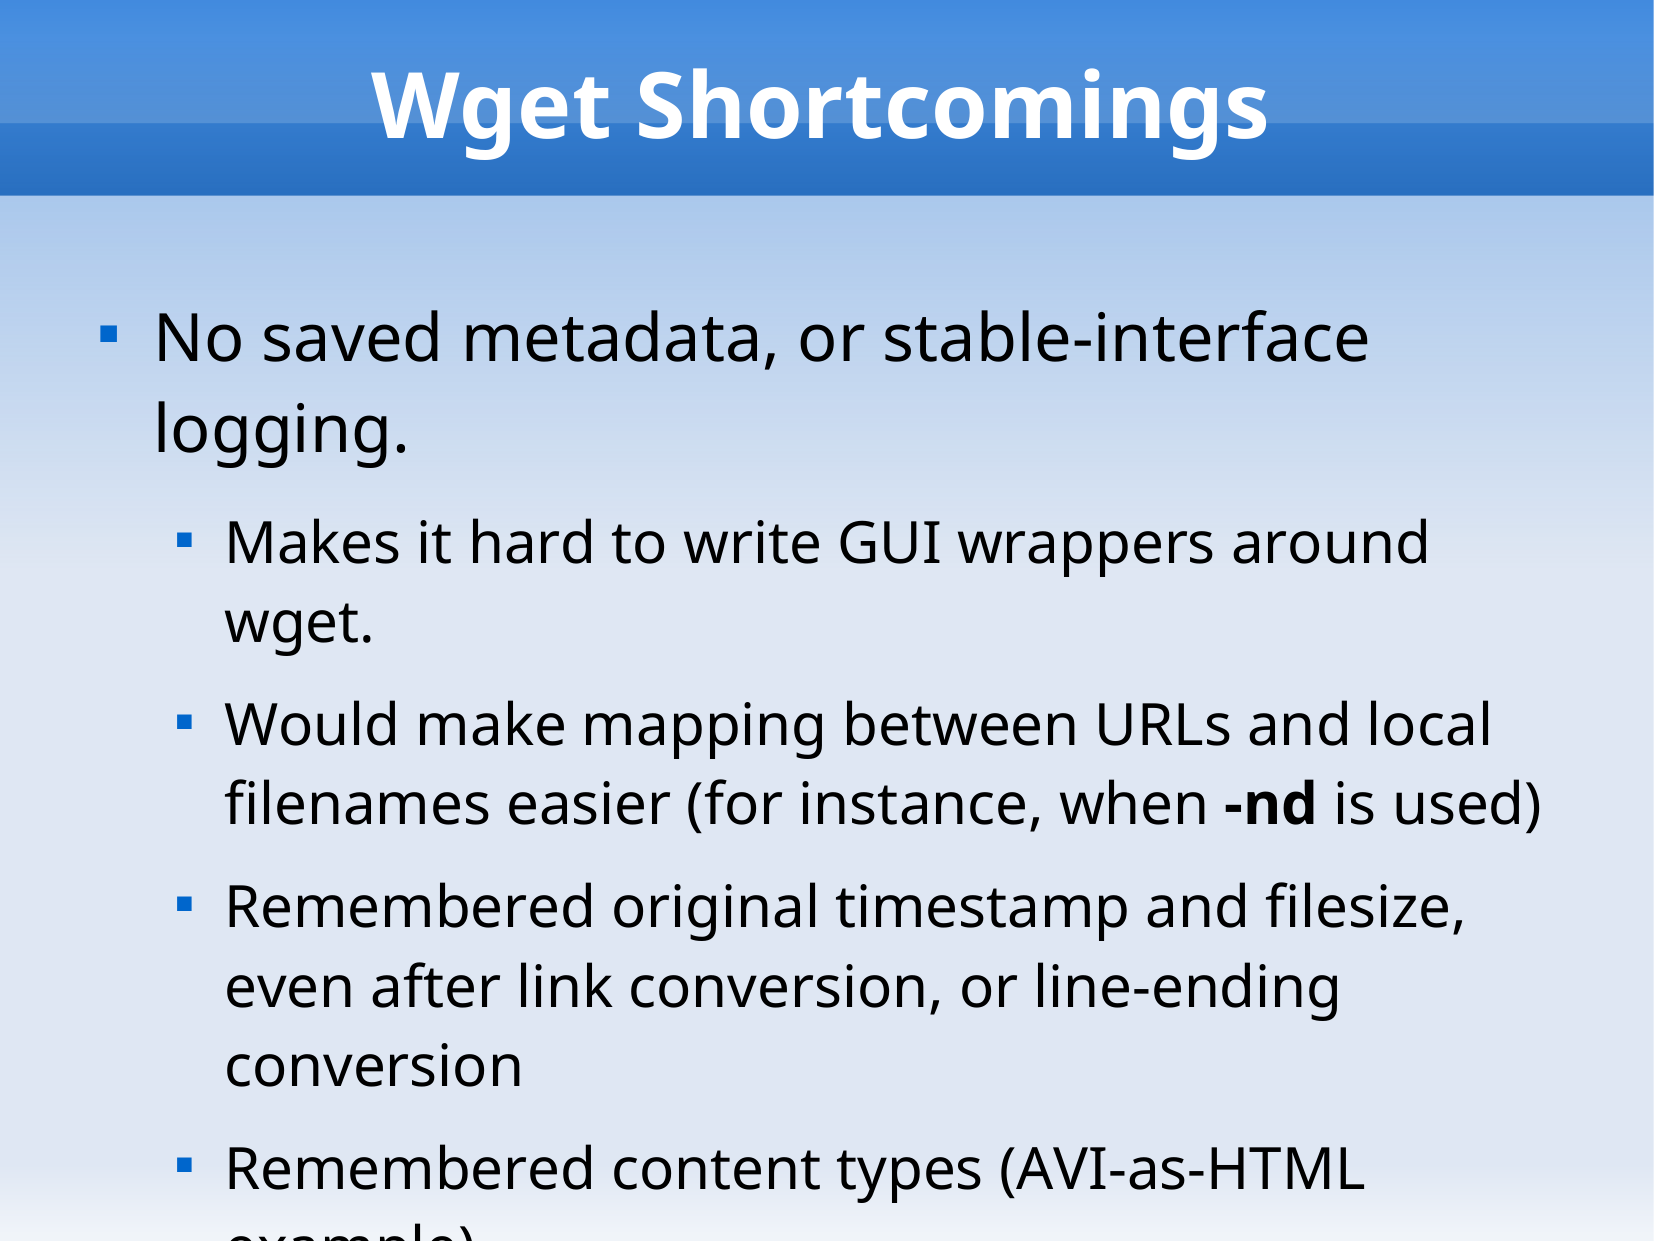

# Wget Shortcomings
No saved metadata, or stable-interface logging.
Makes it hard to write GUI wrappers around wget.
Would make mapping between URLs and local ﬁlenames easier (for instance, when -nd is used)
Remembered original timestamp and ﬁlesize, even after link conversion, or line-ending conversion
Remembered content types (AVI-as-HTML example)